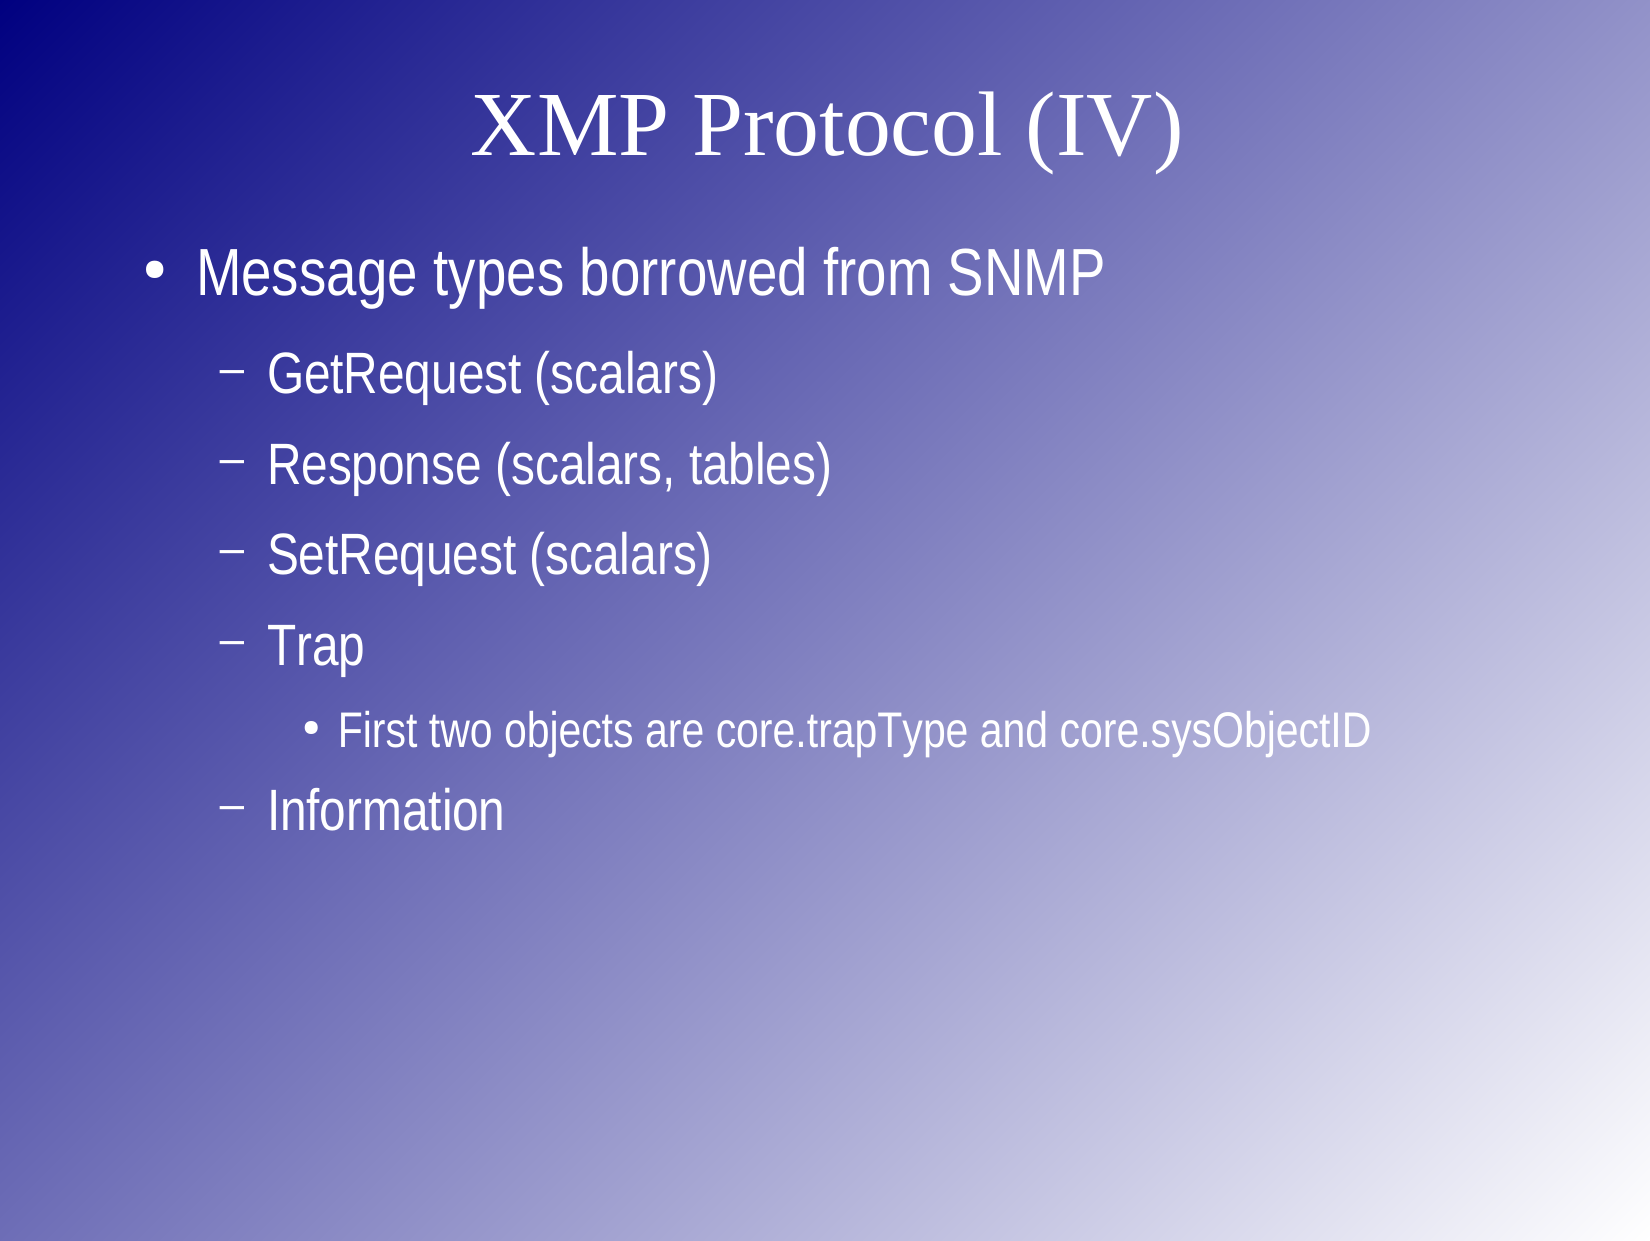

# XMP Protocol (IV)
Message types borrowed from SNMP
GetRequest (scalars)
Response (scalars, tables)
SetRequest (scalars)
Trap
First two objects are core.trapType and core.sysObjectID
Information